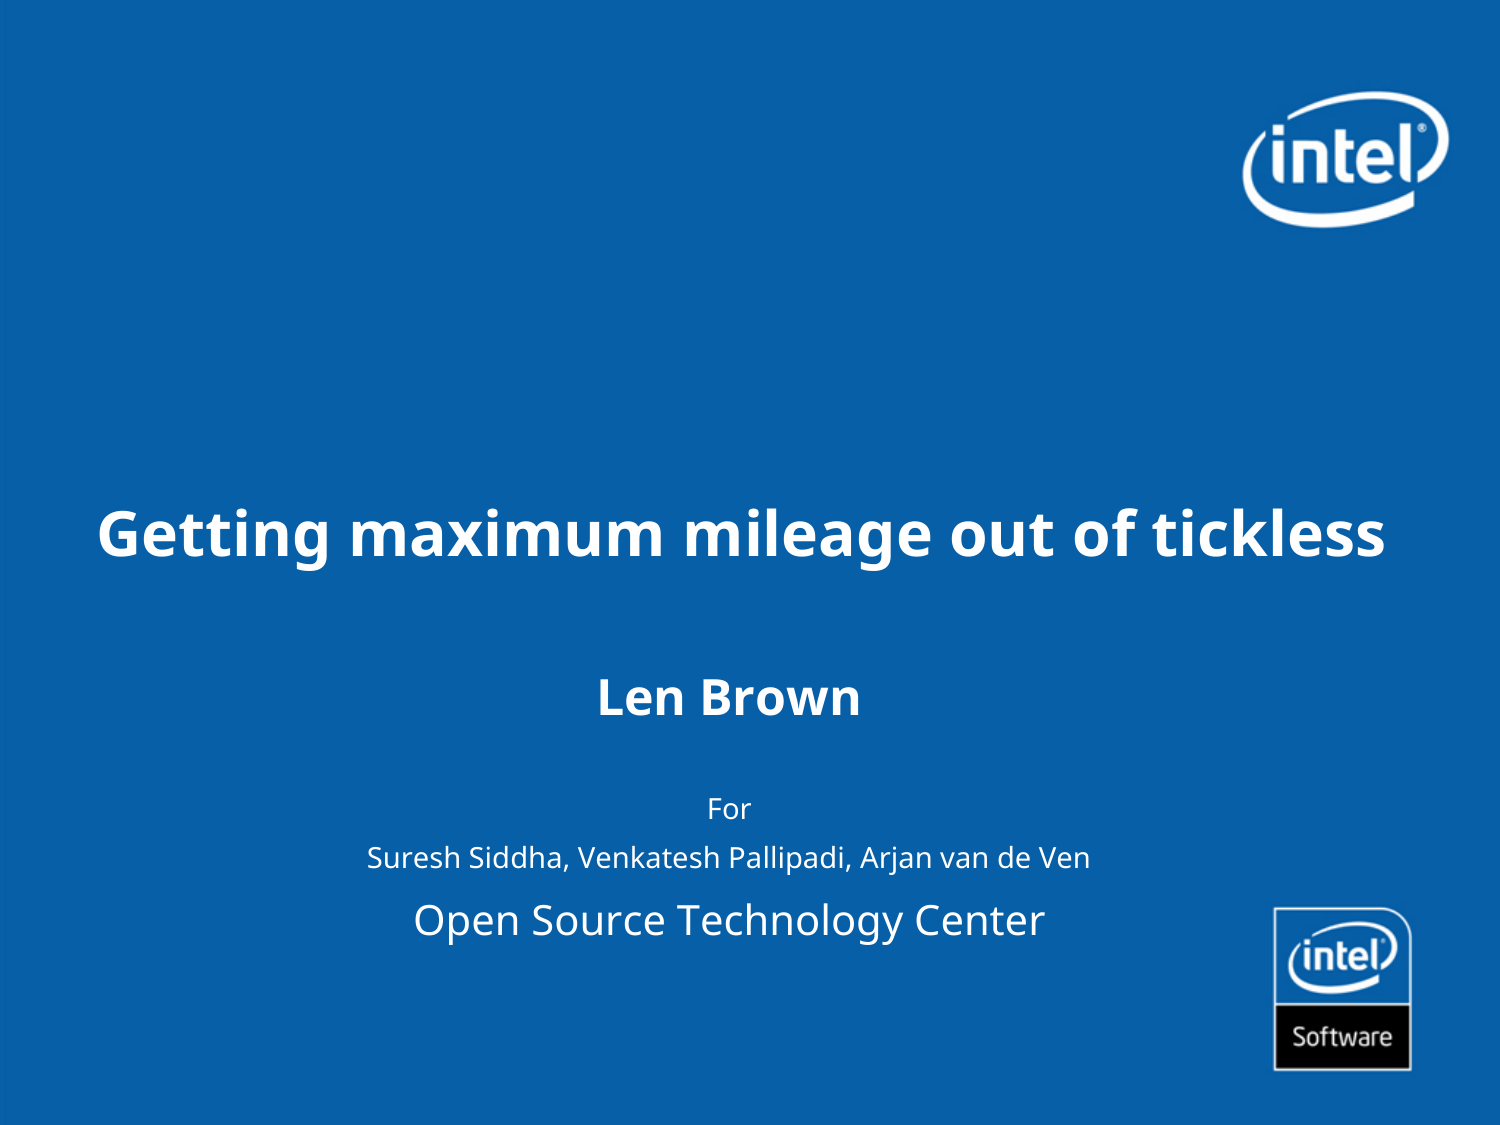

# Getting maximum mileage out of tickless
Len Brown
For
Suresh Siddha, Venkatesh Pallipadi, Arjan van de Ven
Open Source Technology Center